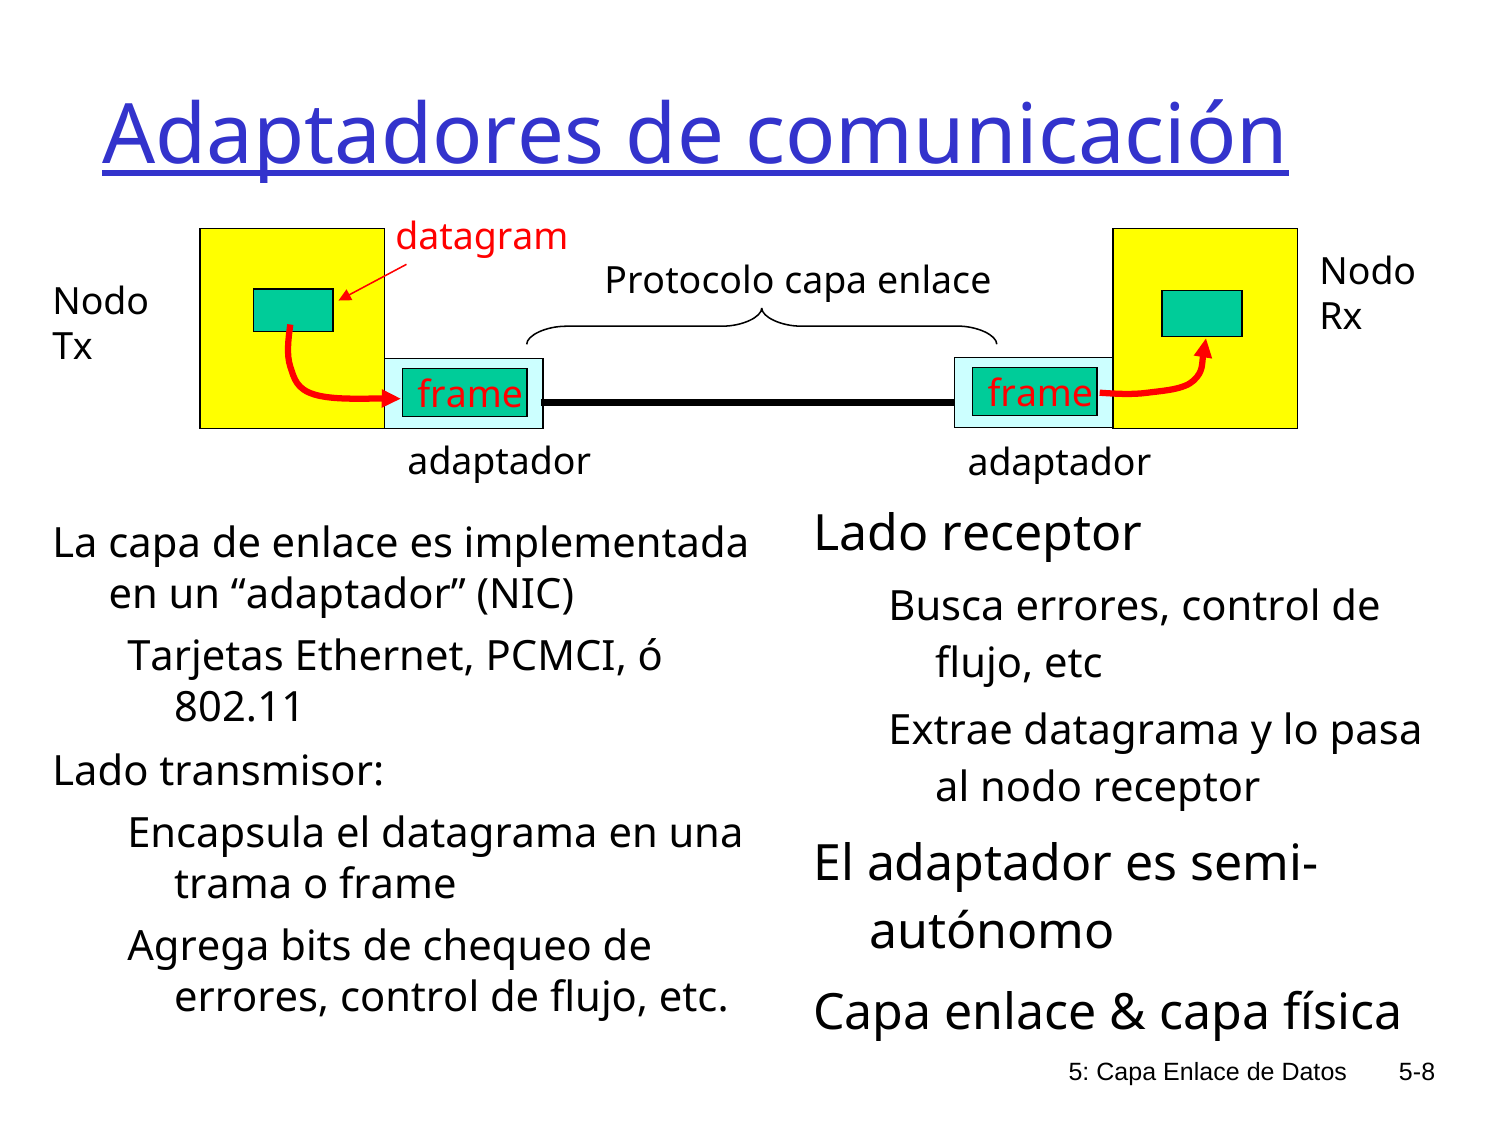

# Adaptadores de comunicación
datagram
Nodo
Rx
Protocolo capa enlace
Nodo
Tx
frame
frame
adaptador
adaptador
Lado receptor
Busca errores, control de flujo, etc
Extrae datagrama y lo pasa al nodo receptor
El adaptador es semi-autónomo
Capa enlace & capa física
La capa de enlace es implementada en un “adaptador” (NIC)
Tarjetas Ethernet, PCMCI, ó 802.11
Lado transmisor:
Encapsula el datagrama en una trama o frame
Agrega bits de chequeo de errores, control de flujo, etc.
8